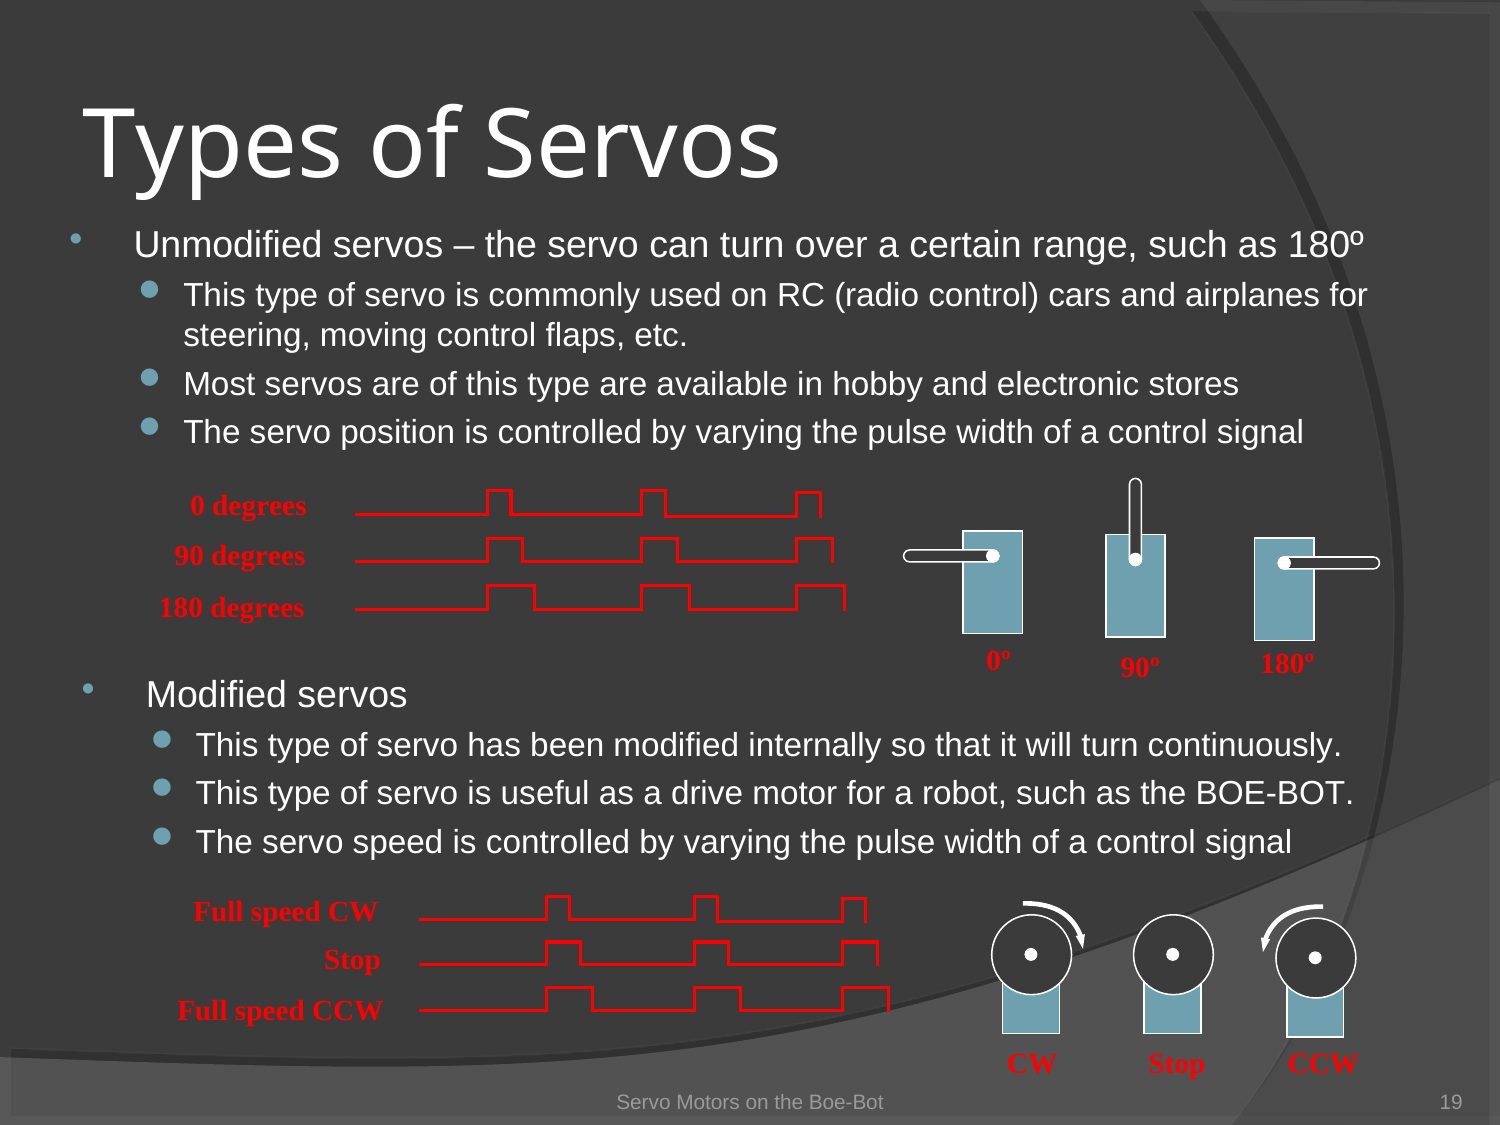

# Types of Servos
Unmodified servos – the servo can turn over a certain range, such as 180º
This type of servo is commonly used on RC (radio control) cars and airplanes for steering, moving control flaps, etc.
Most servos are of this type are available in hobby and electronic stores
The servo position is controlled by varying the pulse width of a control signal
0 degrees
90 degrees
180 degrees
0º
180º
90º
Modified servos
This type of servo has been modified internally so that it will turn continuously.
This type of servo is useful as a drive motor for a robot, such as the BOE-BOT.
The servo speed is controlled by varying the pulse width of a control signal
Full speed CW
Stop
Full speed CCW
CW
Stop
CCW
Servo Motors on the Boe-Bot